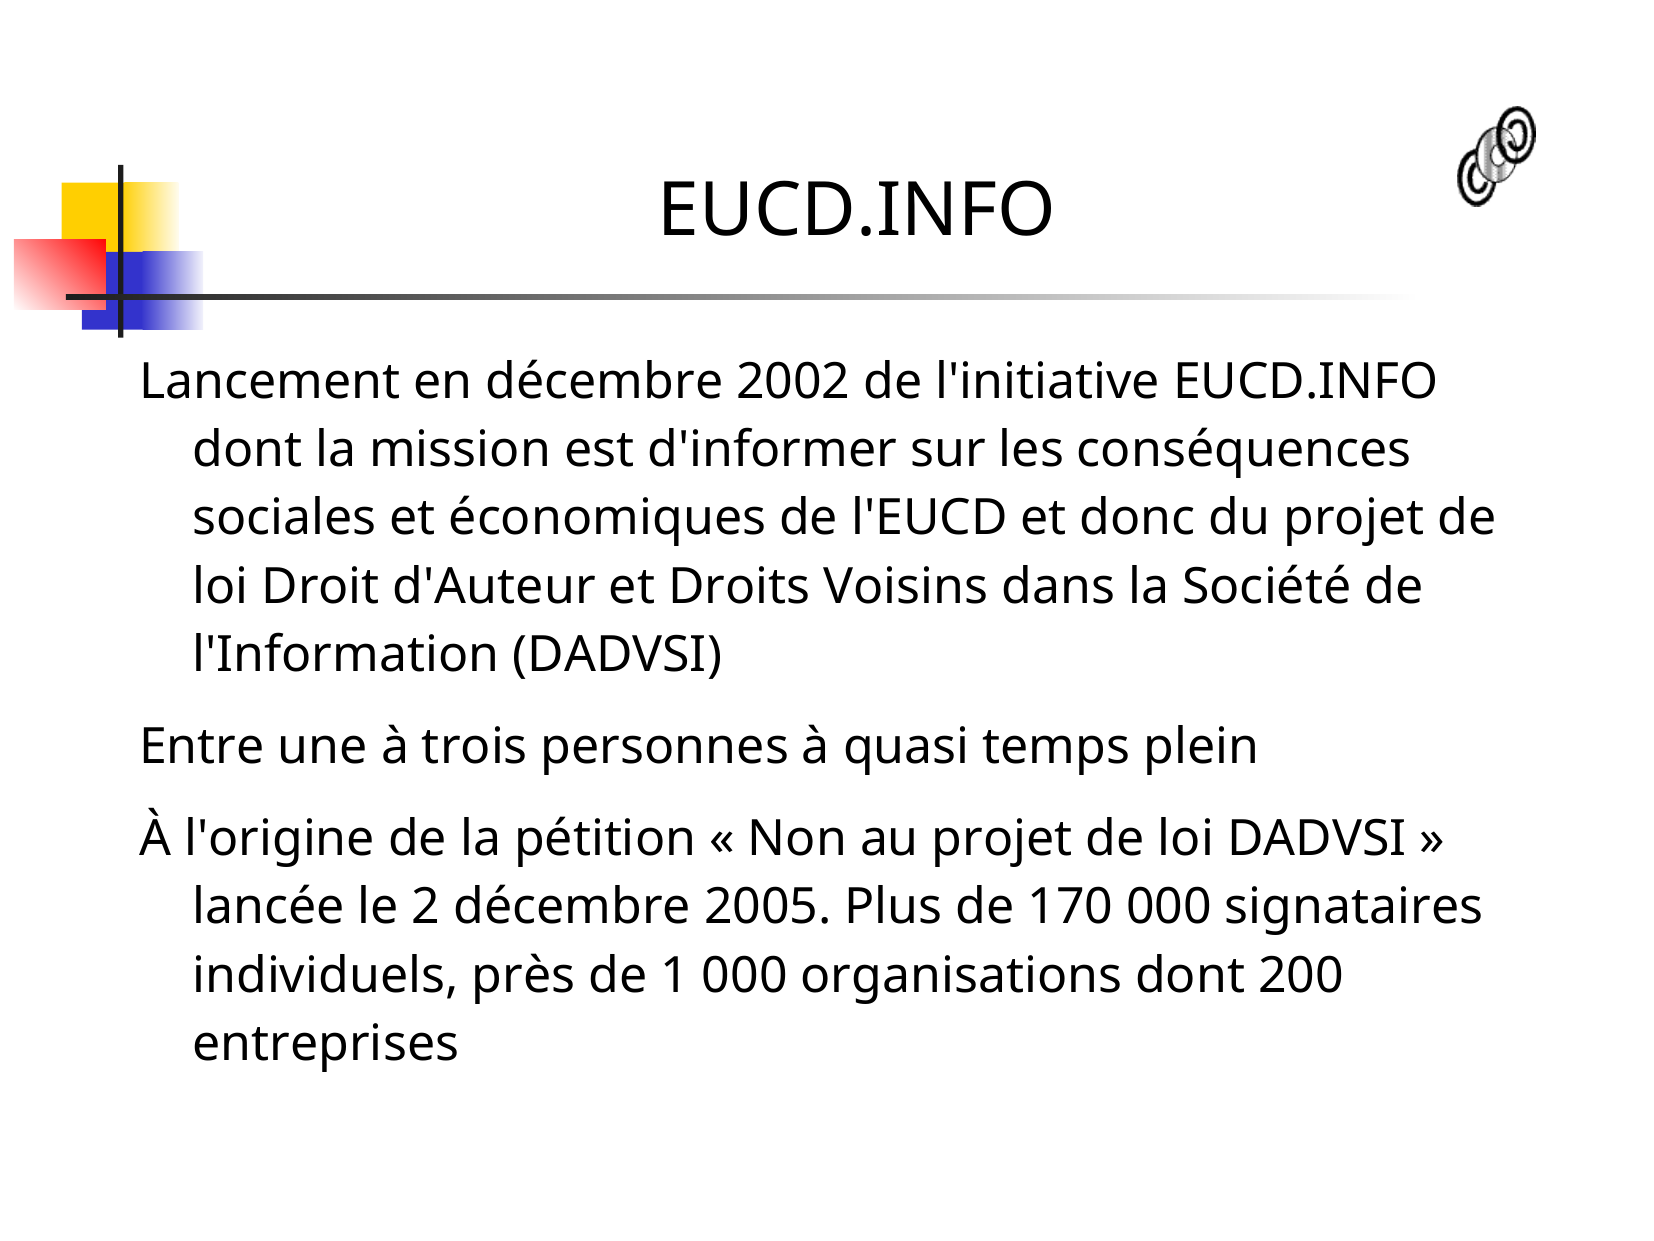

# EUCD.INFO
Lancement en décembre 2002 de l'initiative EUCD.INFO dont la mission est d'informer sur les conséquences sociales et économiques de l'EUCD et donc du projet de loi Droit d'Auteur et Droits Voisins dans la Société de l'Information (DADVSI)
Entre une à trois personnes à quasi temps plein
À l'origine de la pétition « Non au projet de loi DADVSI » lancée le 2 décembre 2005. Plus de 170 000 signataires individuels, près de 1 000 organisations dont 200 entreprises